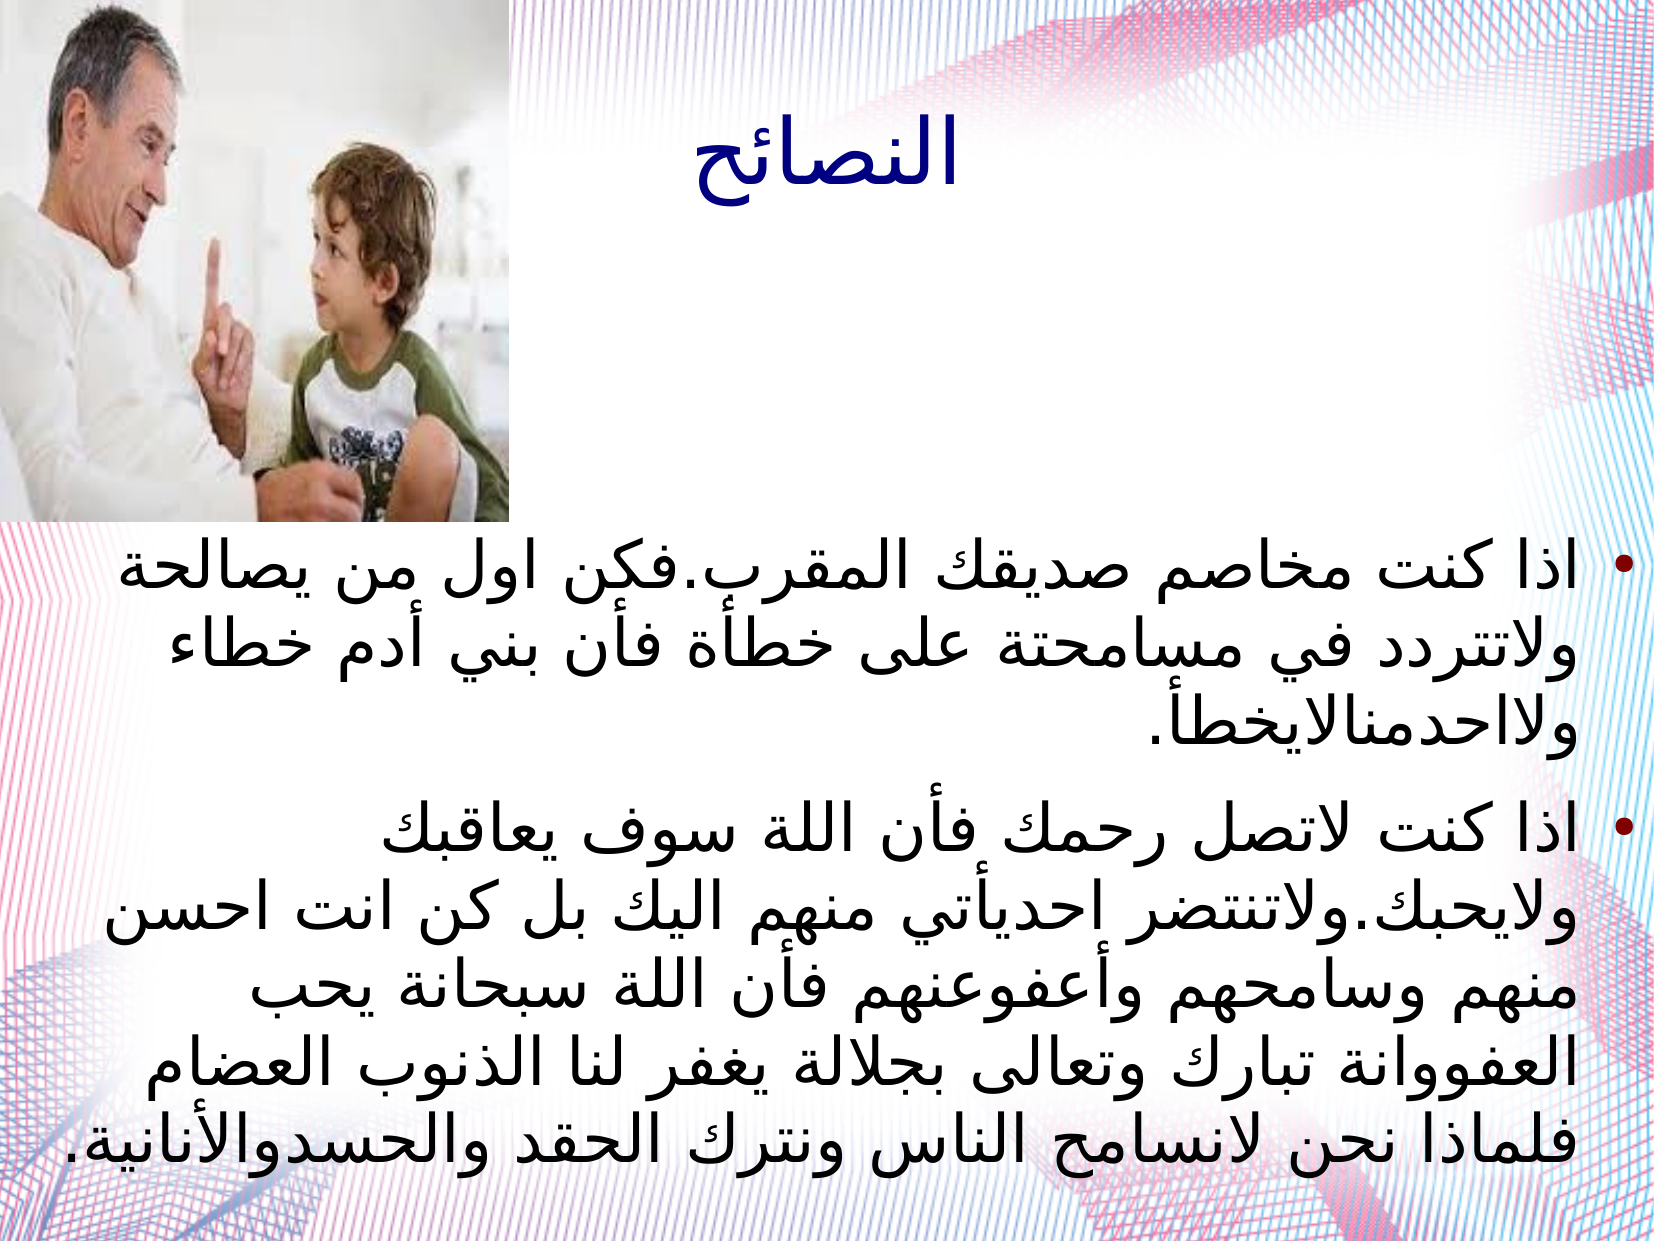

# النصائح
اذا كنت مخاصم صديقك المقرب.فكن اول من يصالحة ولاتتردد في مسامحتة على خطأة فأن بني أدم خطاء ولااحدمنالايخطأ.
اذا كنت لاتصل رحمك فأن اللة سوف يعاقبك ولايحبك.ولاتنتضر احديأتي منهم اليك بل كن انت احسن منهم وسامحهم وأعفوعنهم فأن اللة سبحانة يحب العفووانة تبارك وتعالى بجلالة يغفر لنا الذنوب العضام فلماذا نحن لانسامح الناس ونترك الحقد والحسدوالأنانية.